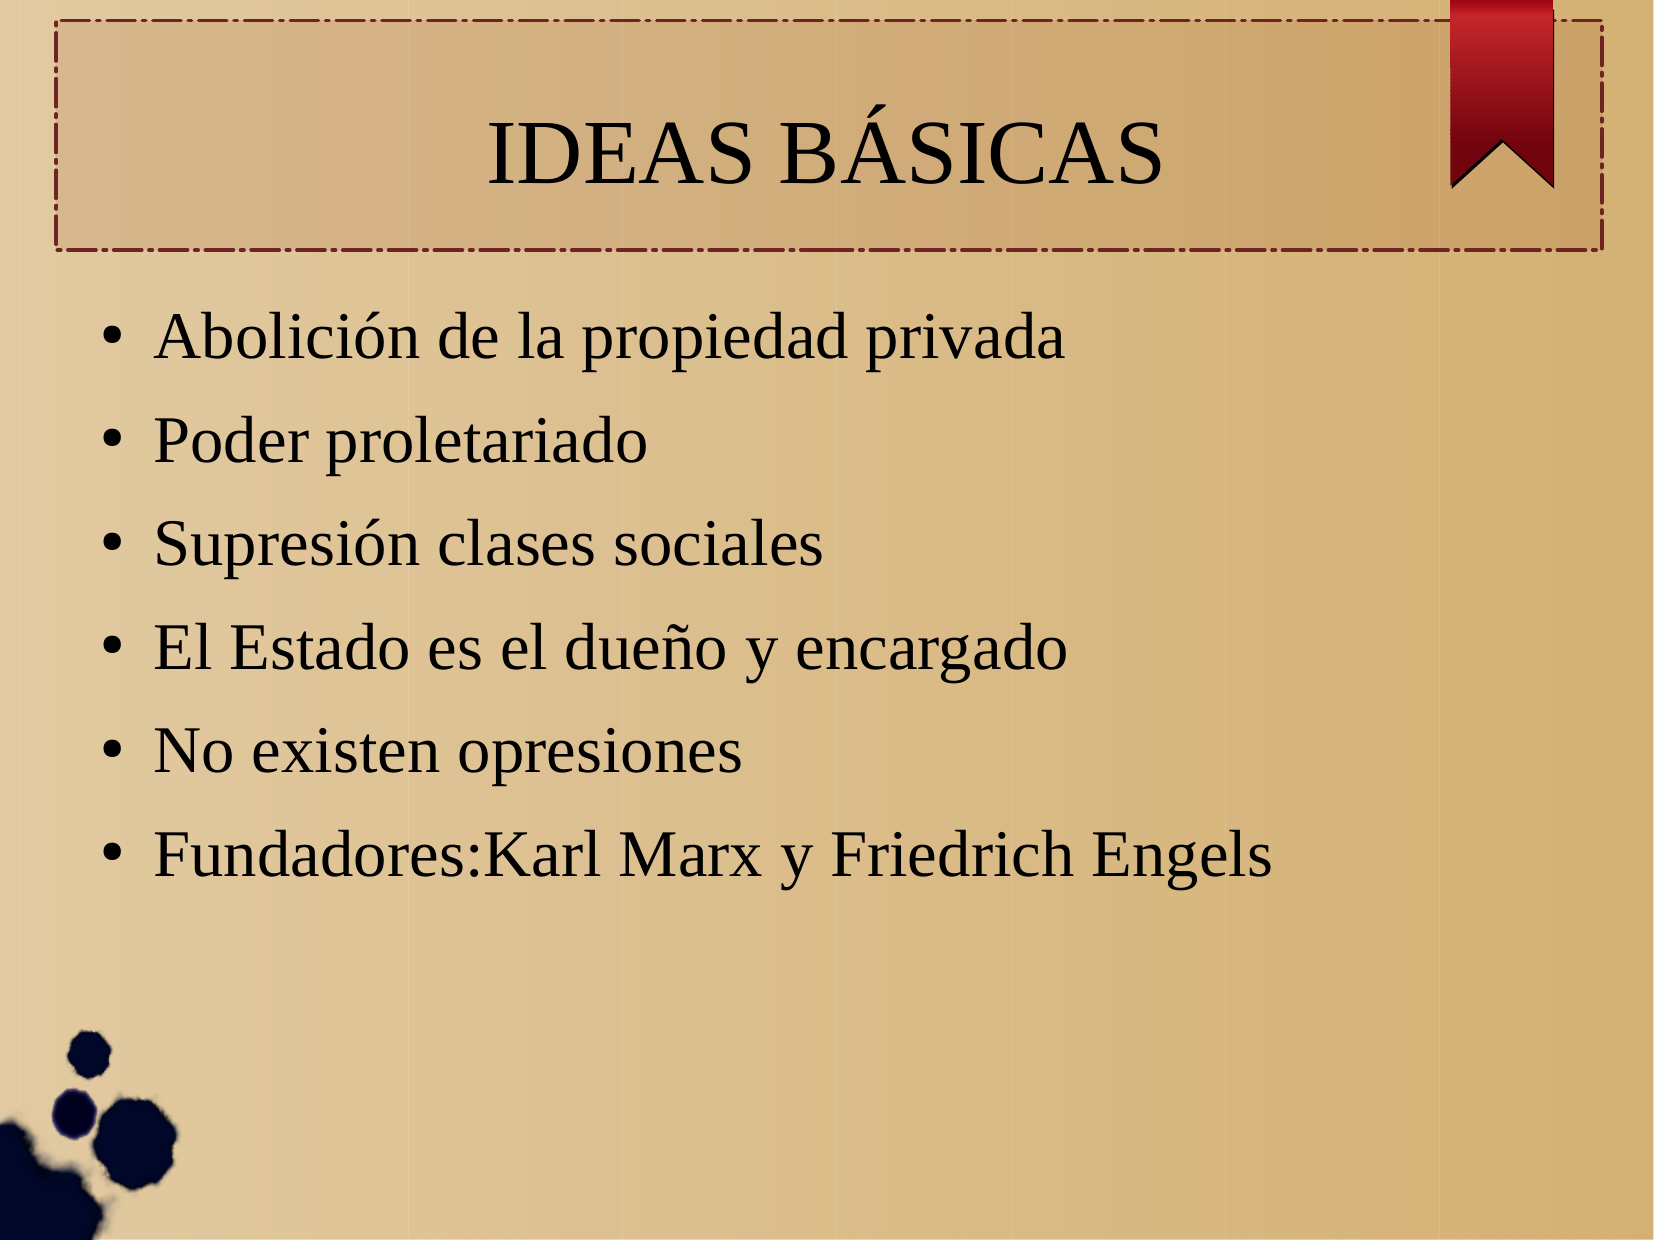

# IDEAS BÁSICAS
Abolición de la propiedad privada
Poder proletariado
Supresión clases sociales
El Estado es el dueño y encargado
No existen opresiones
Fundadores:Karl Marx y Friedrich Engels